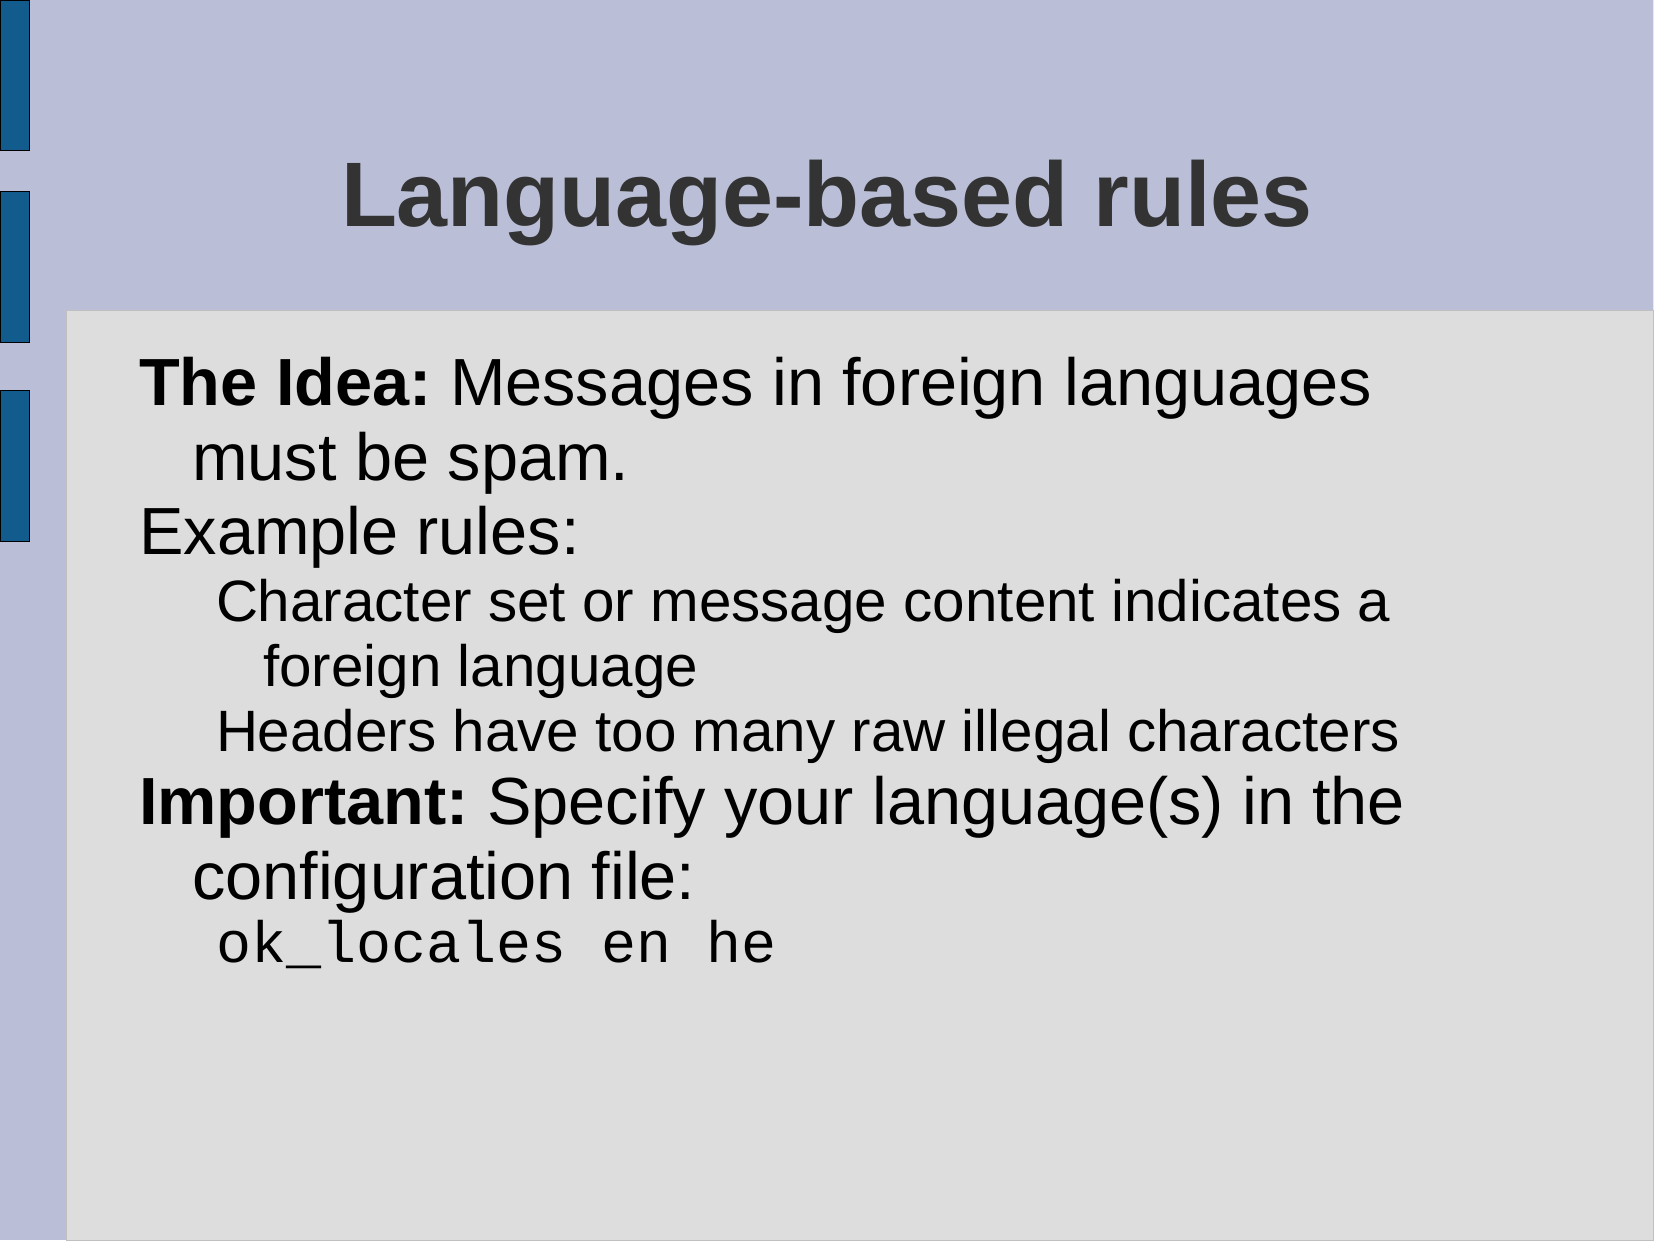

# Language-based rules
The Idea: Messages in foreign languages must be spam.
Example rules:
Character set or message content indicates a foreign language
Headers have too many raw illegal characters
Important: Specify your language(s) in the configuration file:
ok_locales en he